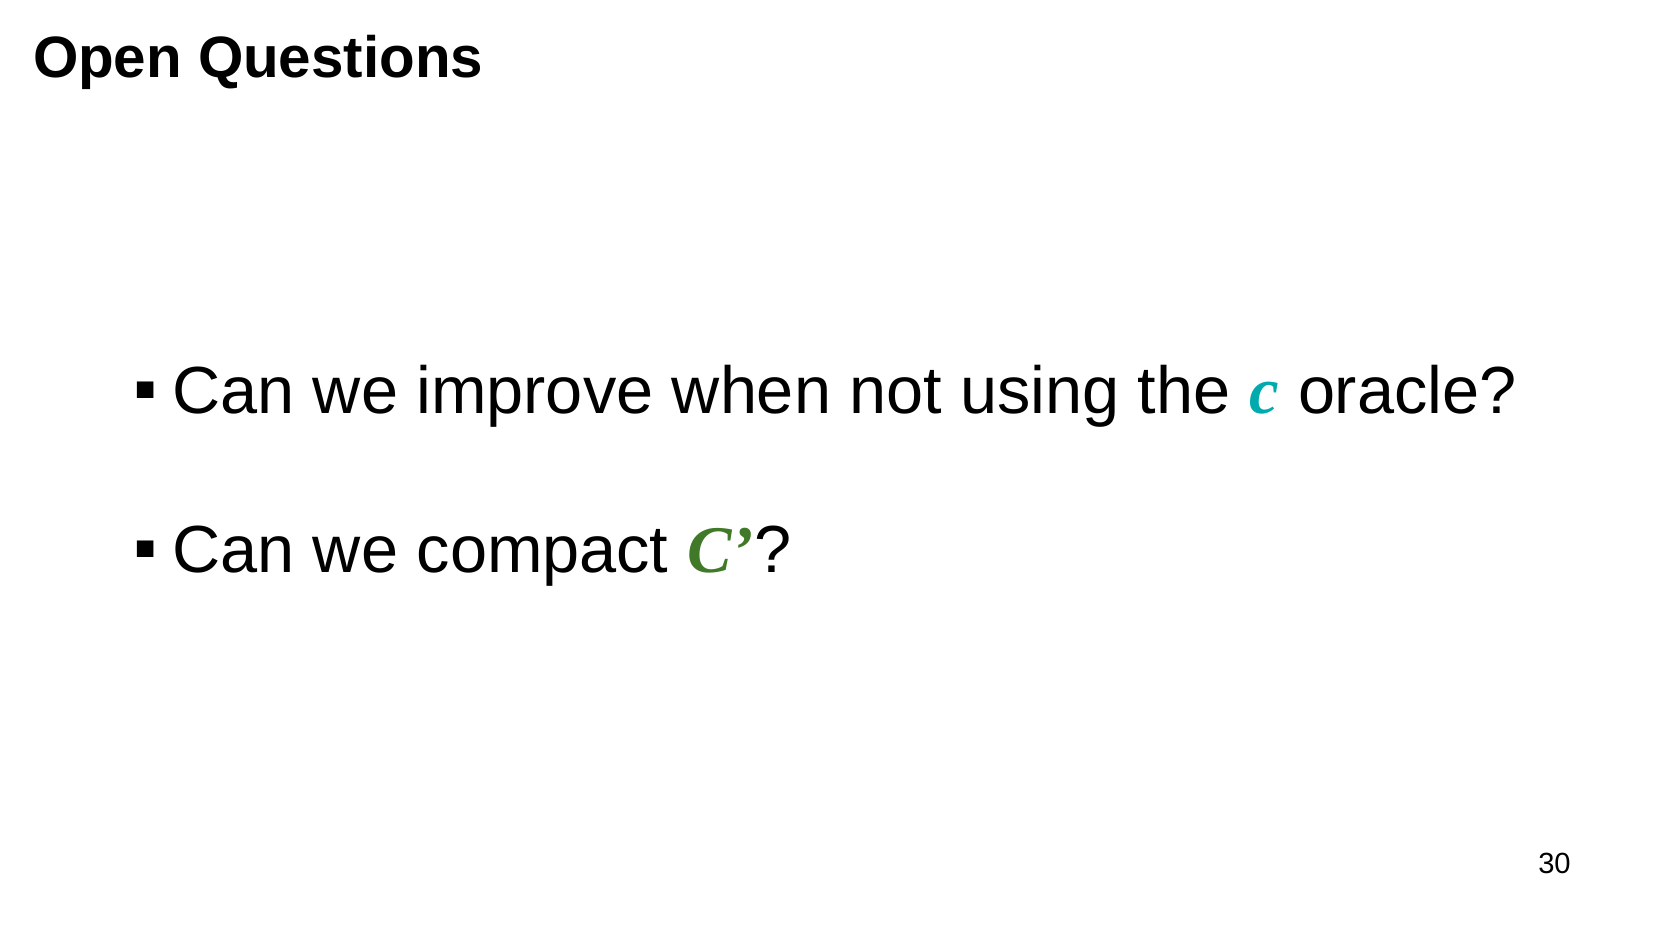

Open Questions
Can we improve when not using the c oracle?
Can we compact C’?
30